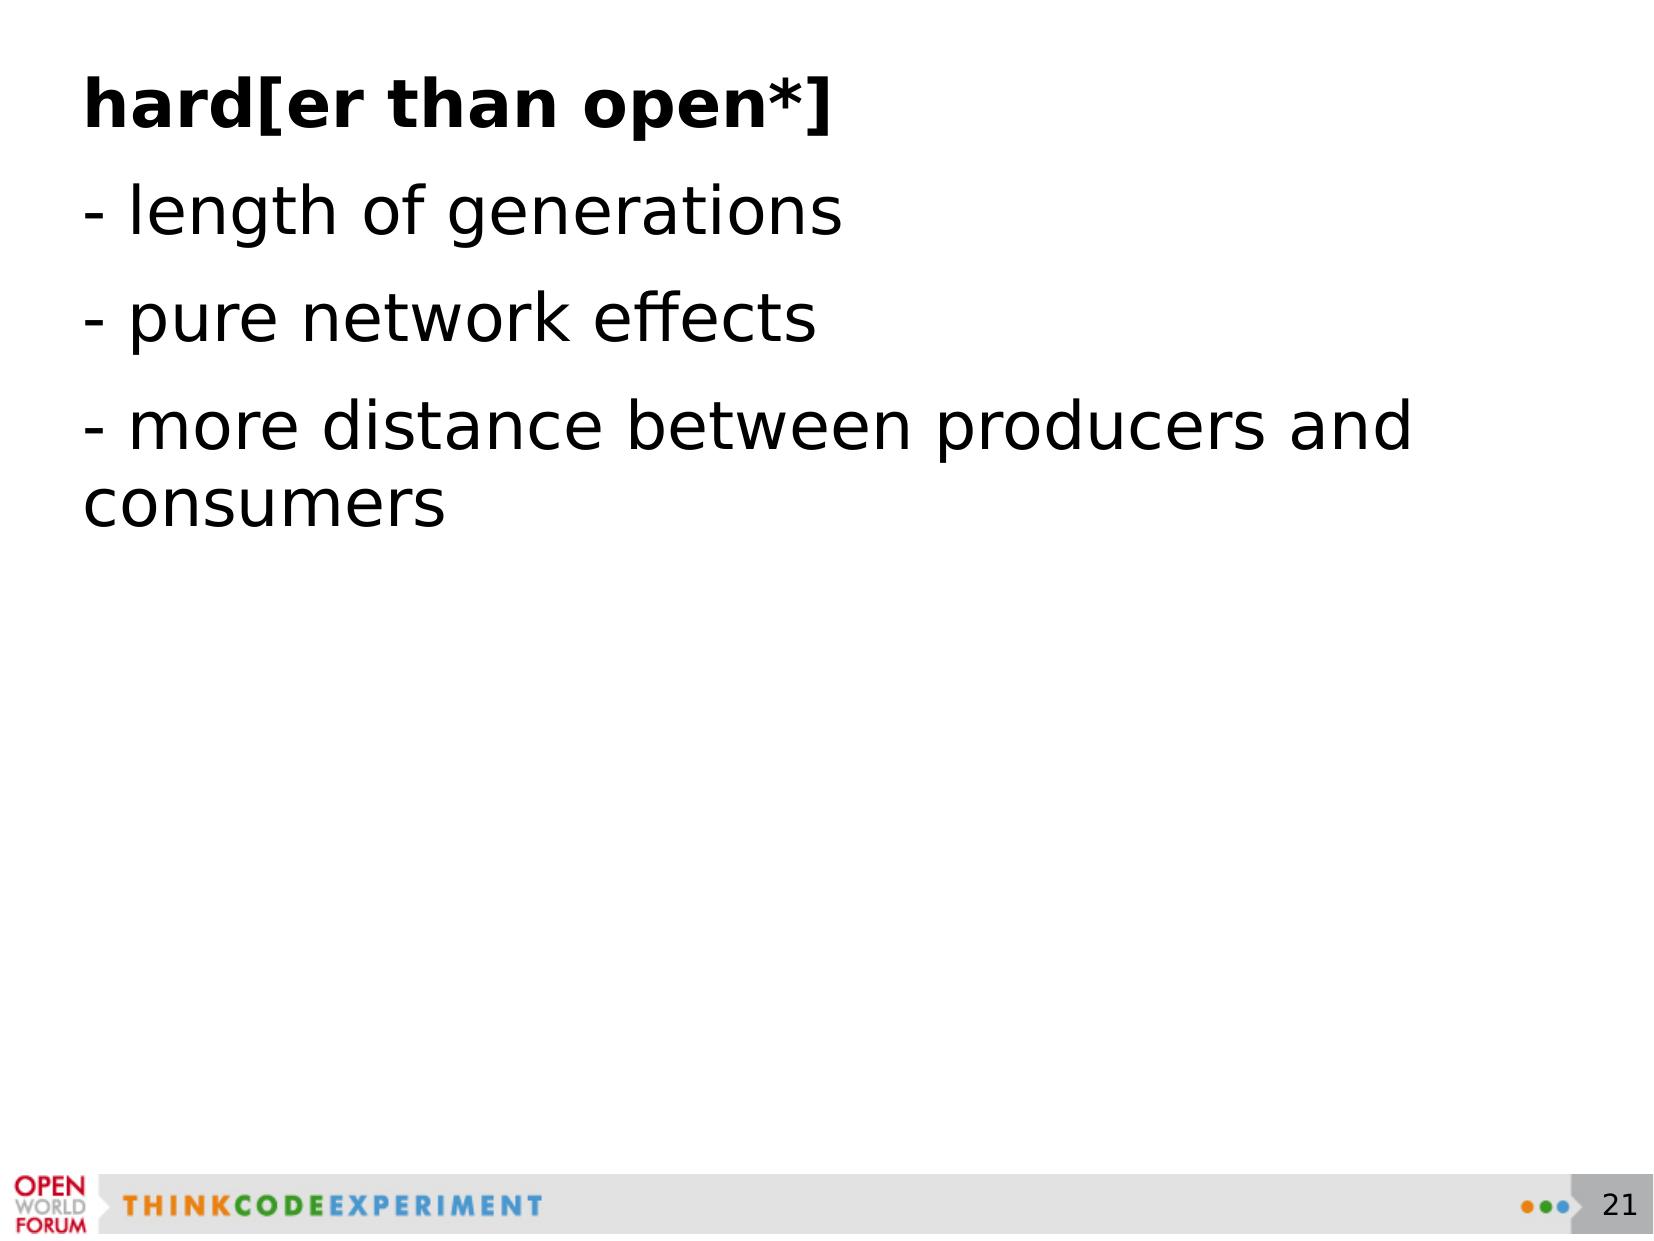

# hard[er than open*]
- length of generations
- pure network effects
- more distance between producers and consumers